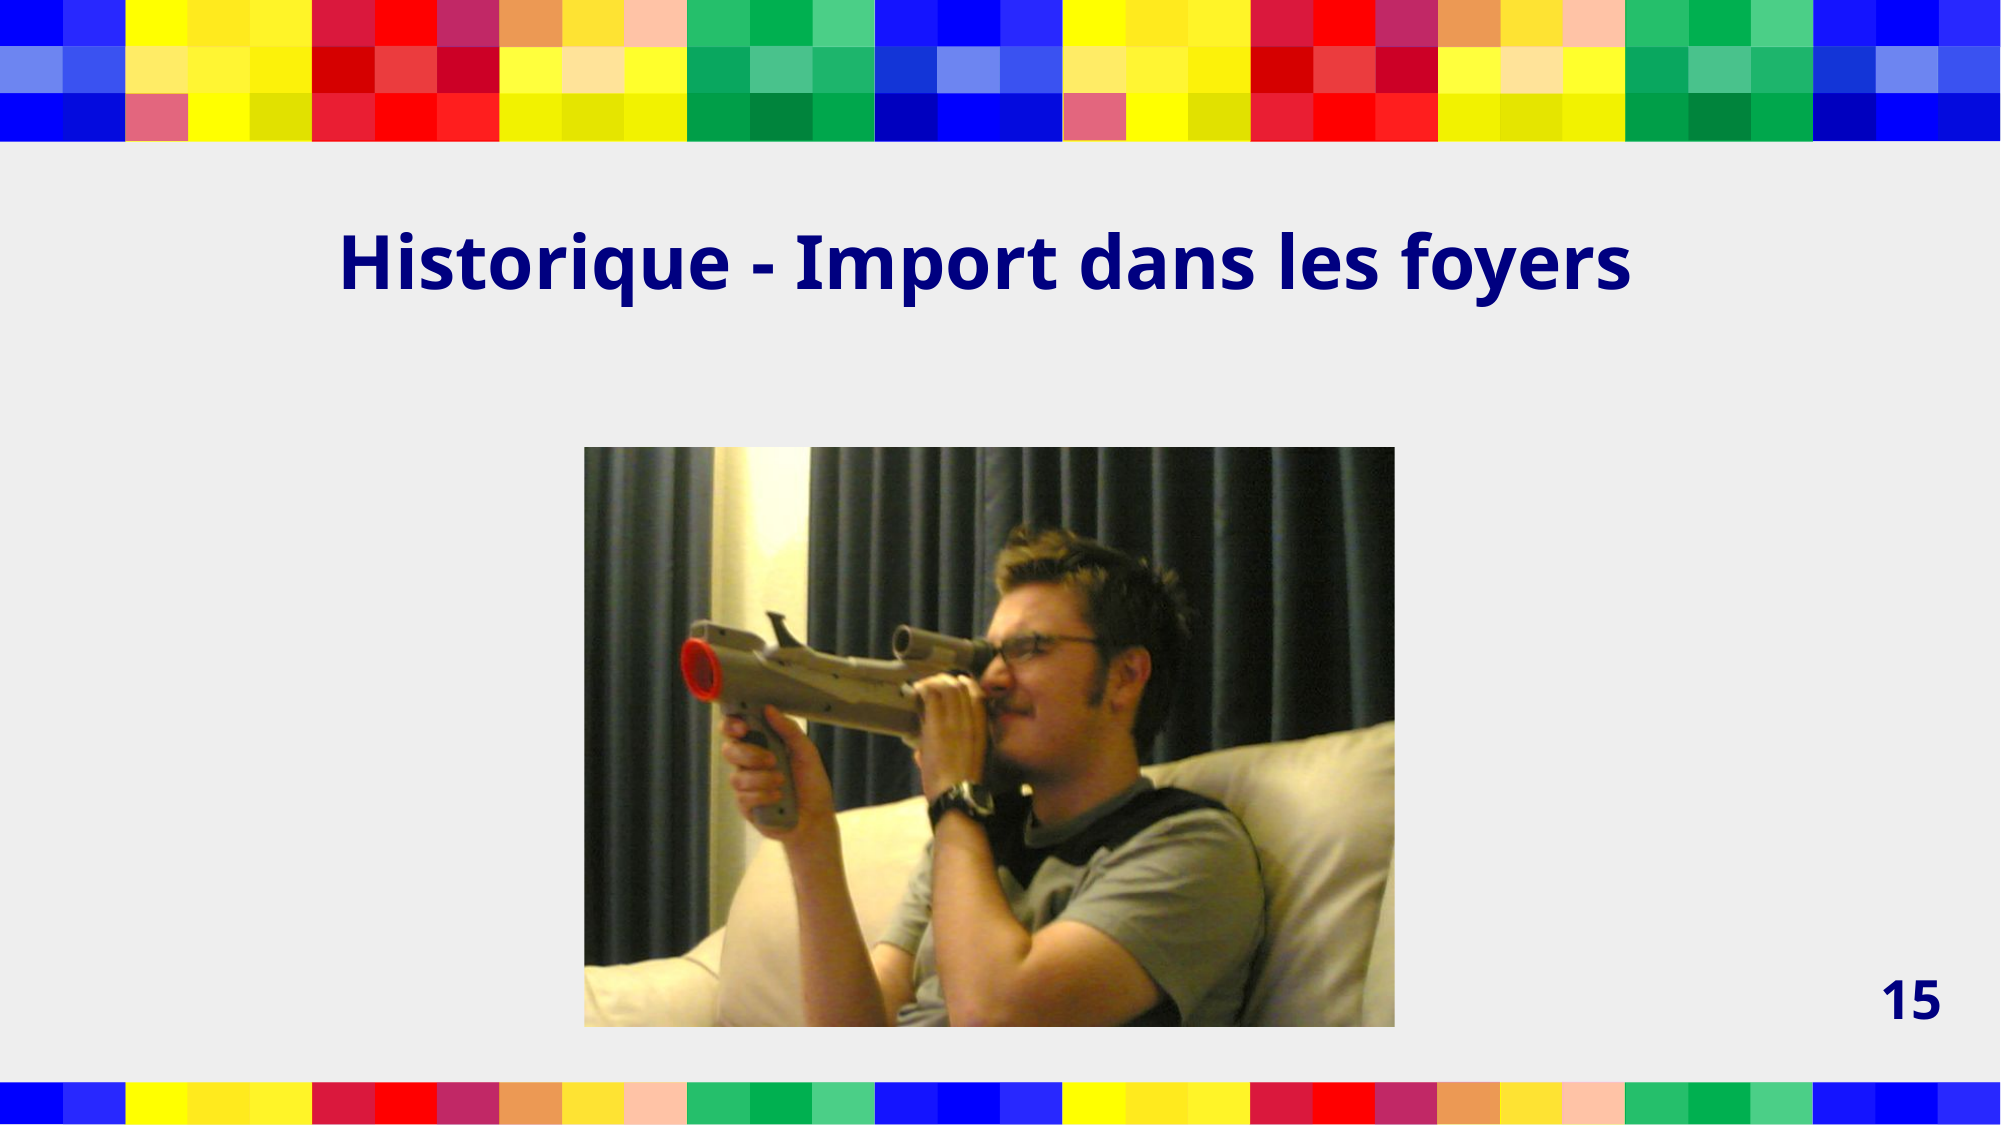

Historique - Import dans les foyers
# - Super Scope (1992)
15